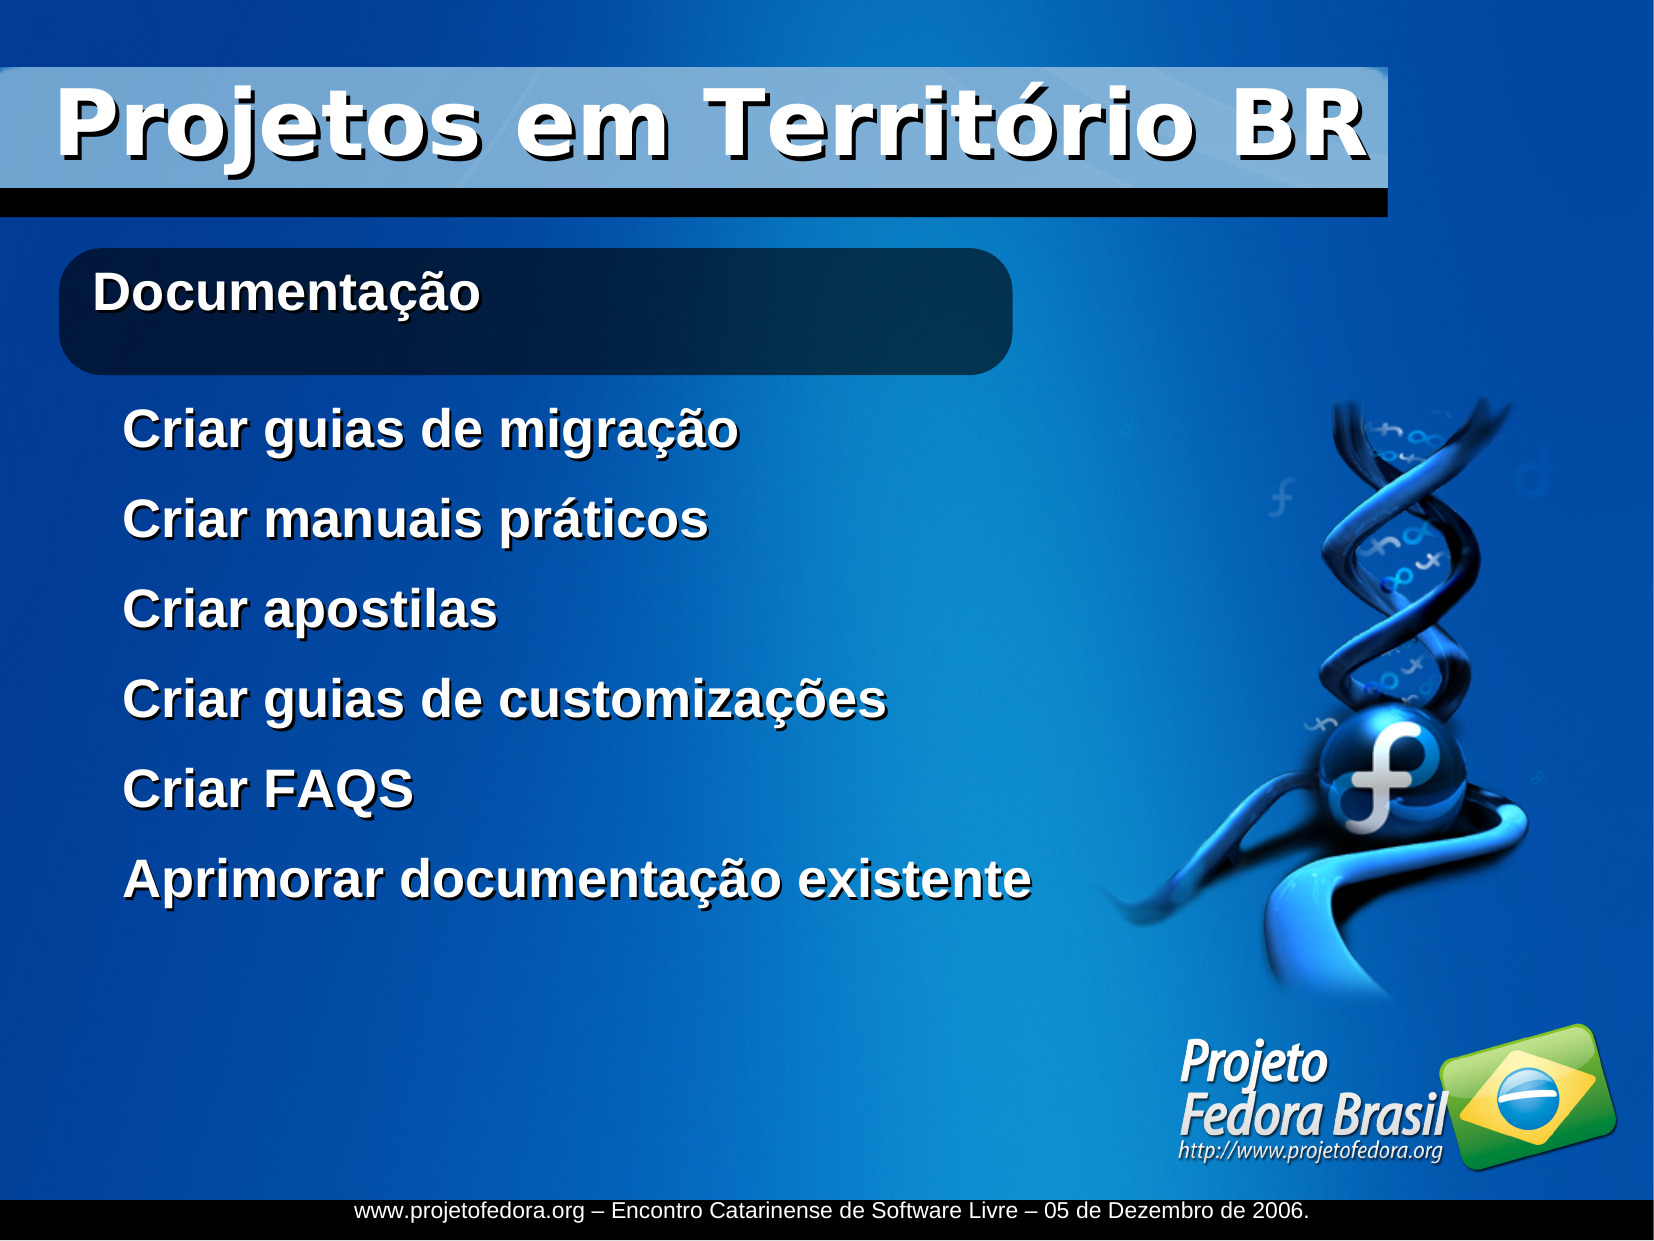

Projetos em Território BR
# Documentação
Criar guias de migração
Criar manuais práticos
Criar apostilas
Criar guias de customizações
Criar FAQS
Aprimorar documentação existente
www.projetofedora.org – Encontro Catarinense de Software Livre – 05 de Dezembro de 2006.